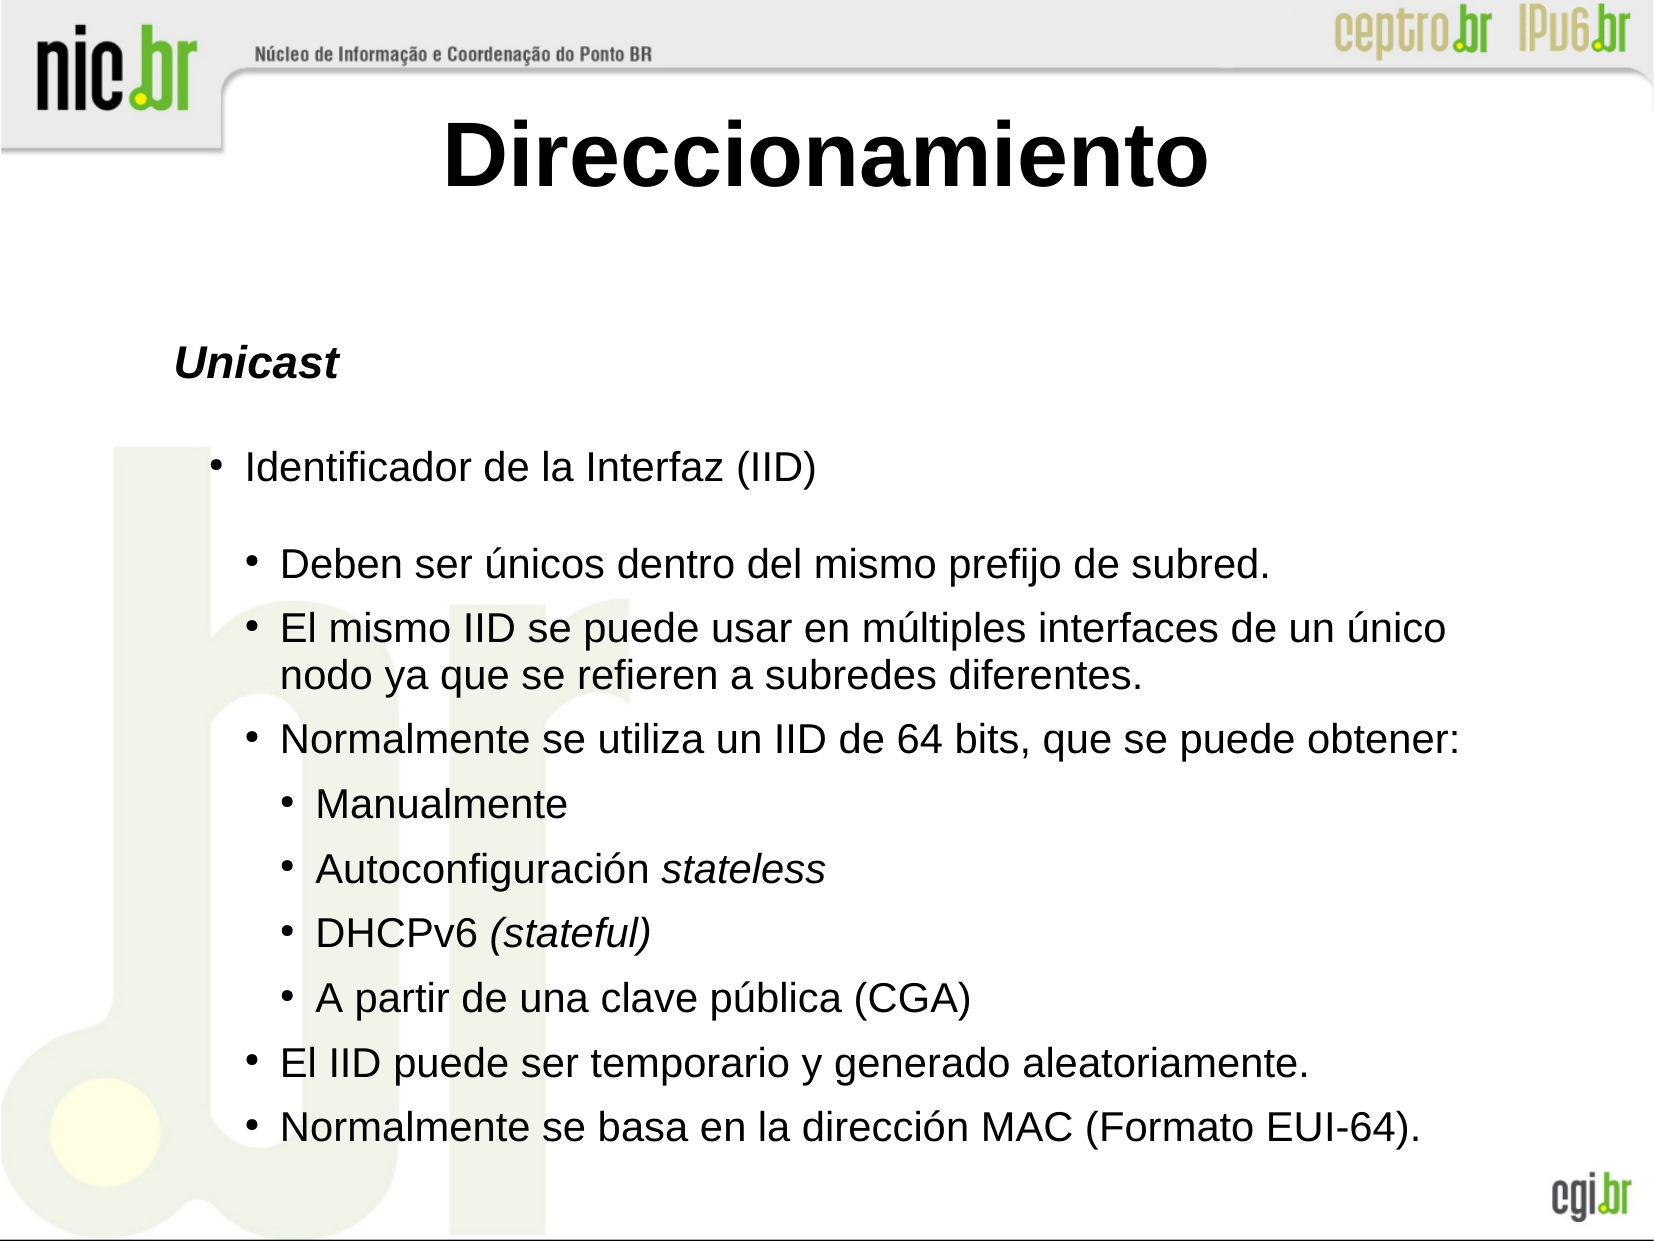

Direccionamiento
Unicast
Identificador de la Interfaz (IID)‏
Deben ser únicos dentro del mismo prefijo de subred.
El mismo IID se puede usar en múltiples interfaces de un único nodo ya que se refieren a subredes diferentes.
Normalmente se utiliza un IID de 64 bits, que se puede obtener:
Manualmente
Autoconfiguración stateless
DHCPv6 (stateful)‏
A partir de una clave pública (CGA)‏
El IID puede ser temporario y generado aleatoriamente.
Normalmente se basa en la dirección MAC (Formato EUI-64).